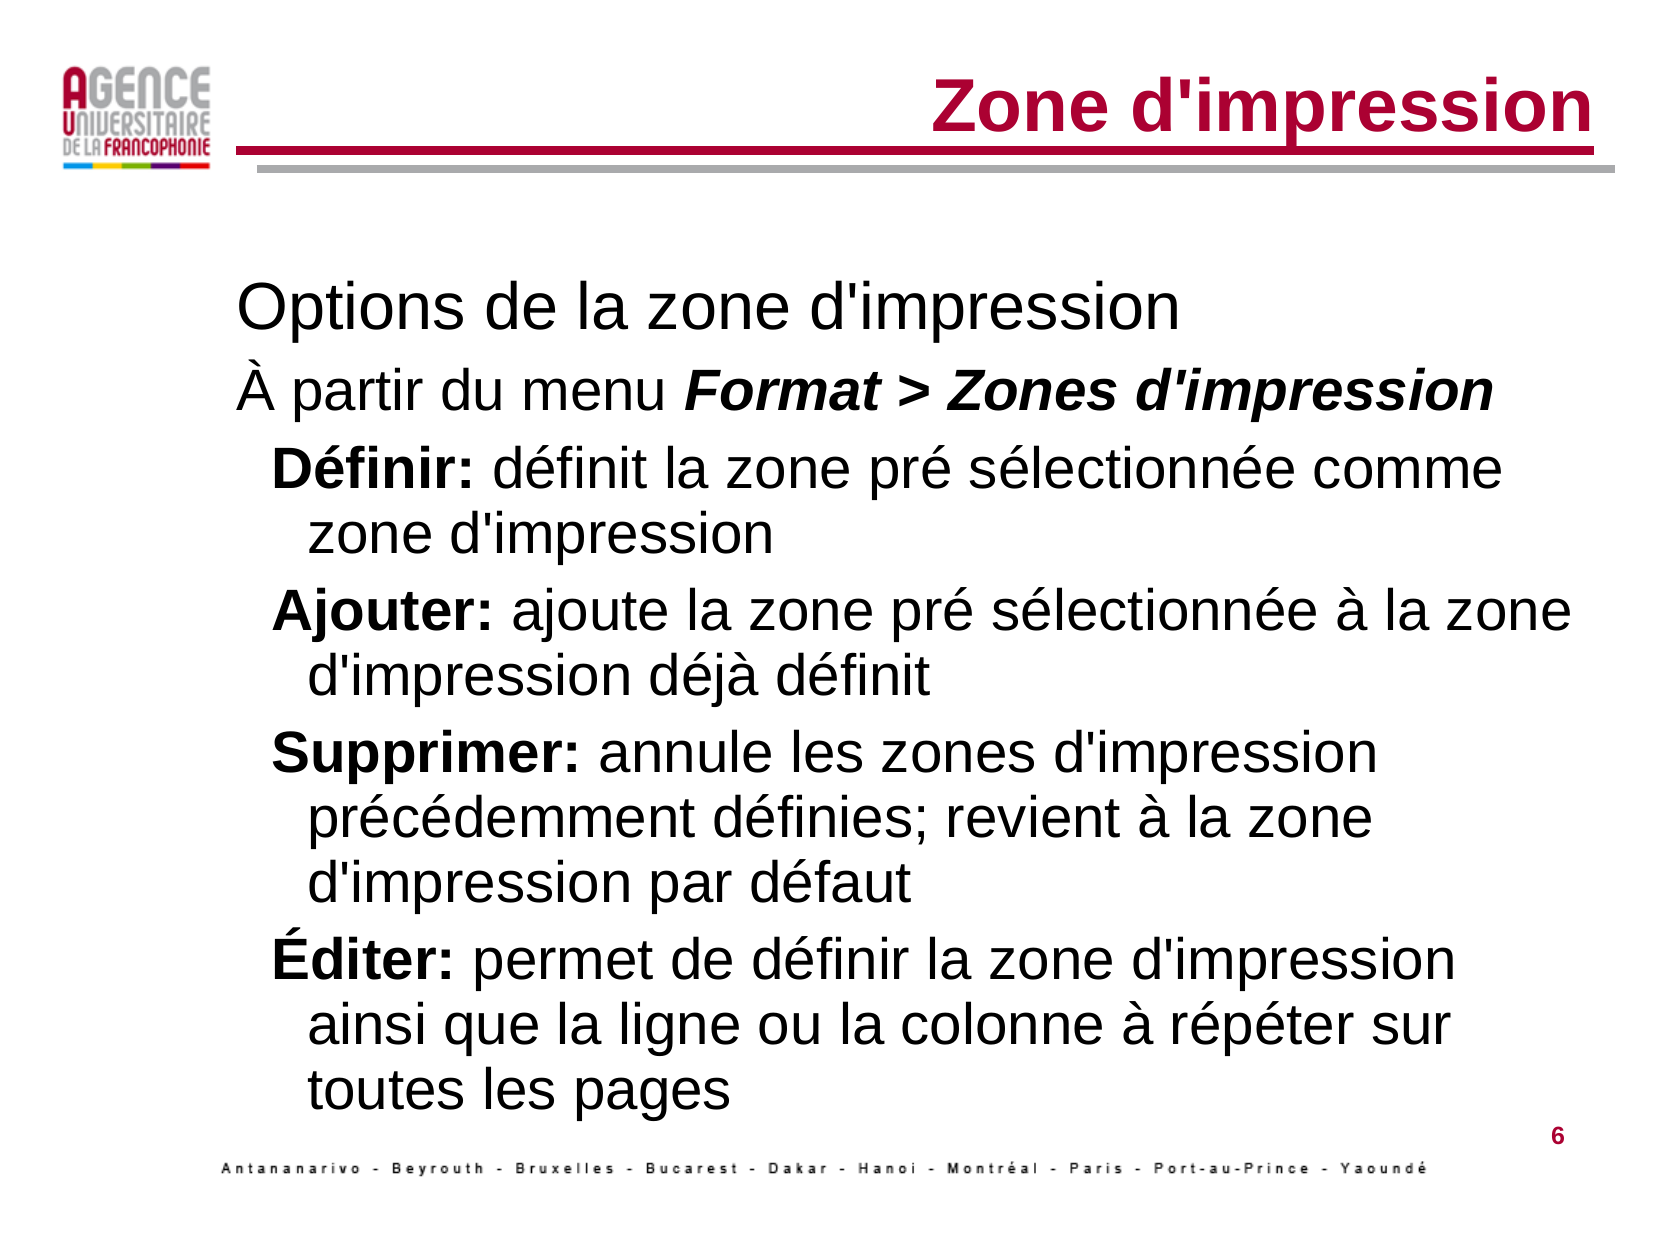

# Zone d'impression
Options de la zone d'impression
À partir du menu Format > Zones d'impression
Définir: définit la zone pré sélectionnée comme zone d'impression
Ajouter: ajoute la zone pré sélectionnée à la zone d'impression déjà définit
Supprimer: annule les zones d'impression précédemment définies; revient à la zone d'impression par défaut
Éditer: permet de définir la zone d'impression ainsi que la ligne ou la colonne à répéter sur toutes les pages
6